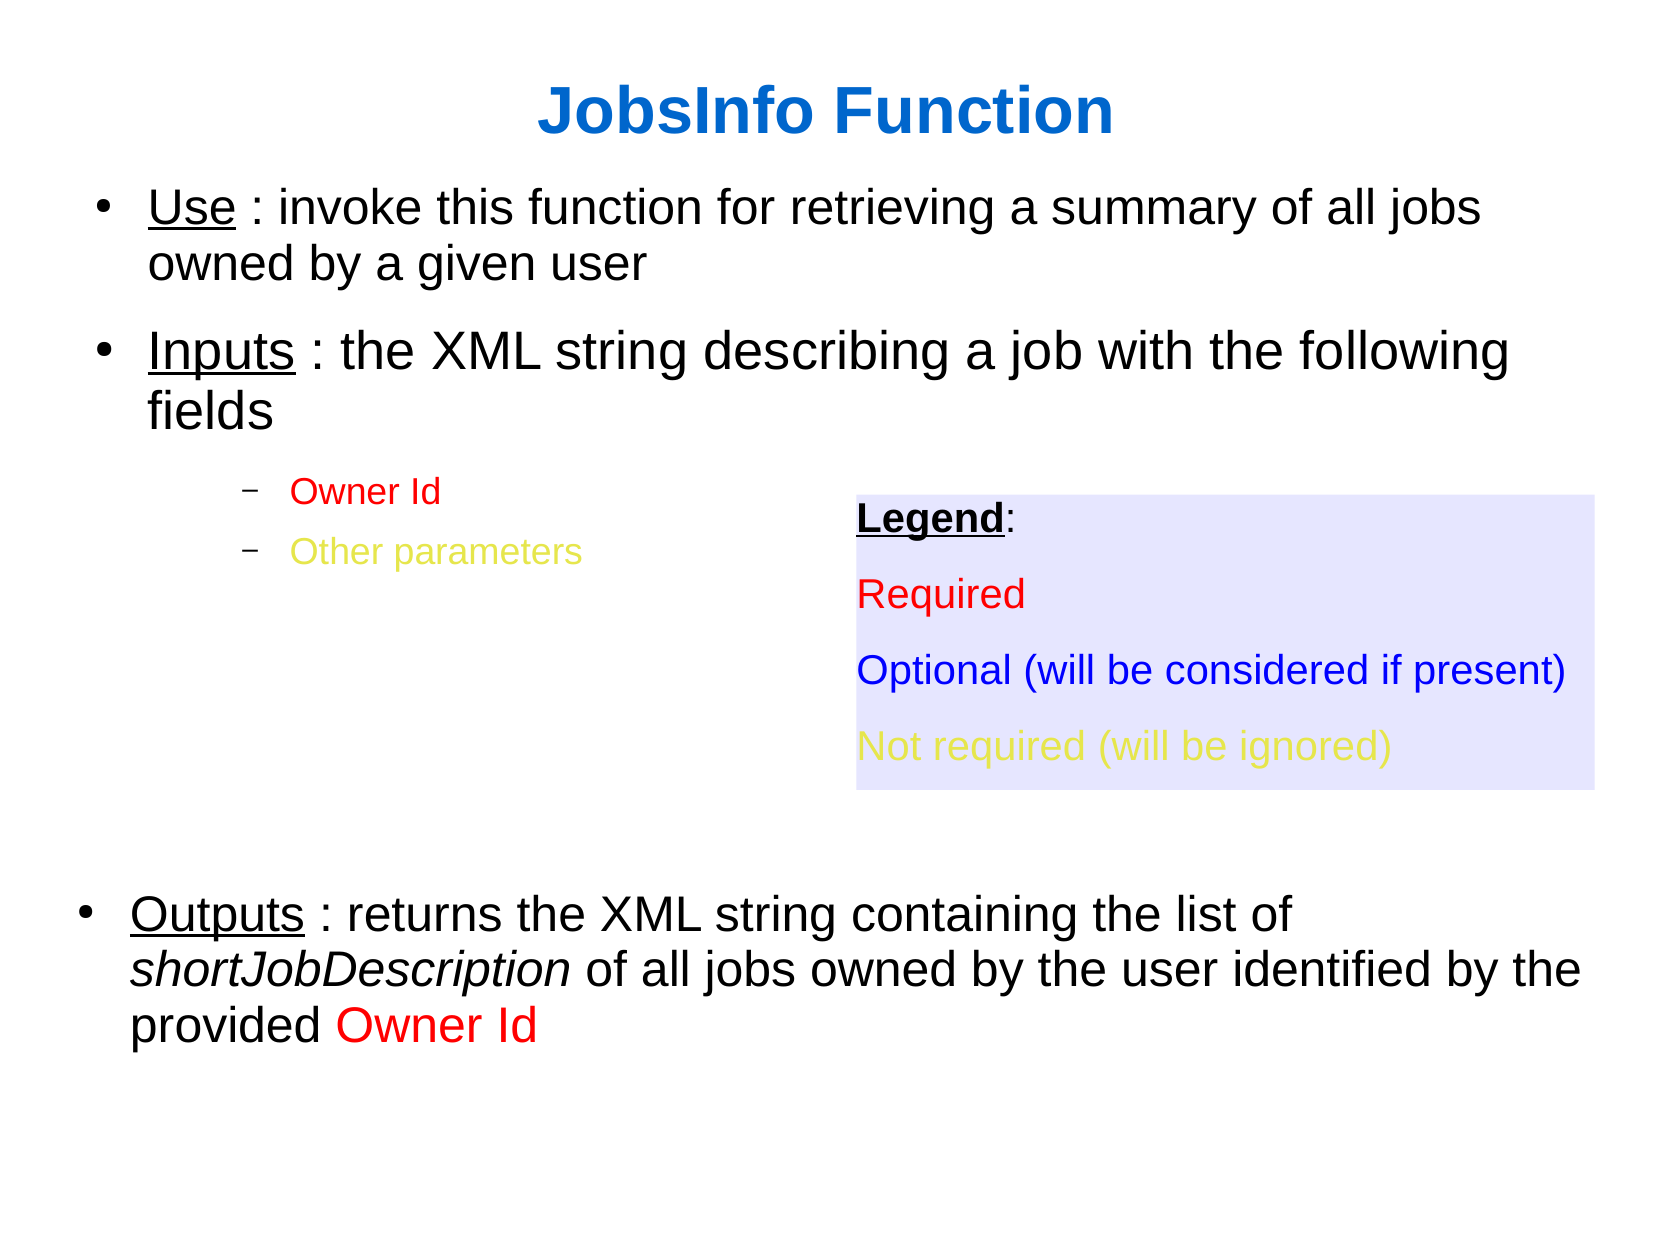

# JobsInfo Function
Use : invoke this function for retrieving a summary of all jobs owned by a given user
Inputs : the XML string describing a job with the following fields
Owner Id
Other parameters
Legend:
Required
Optional (will be considered if present)
Not required (will be ignored)
Outputs : returns the XML string containing the list of shortJobDescription of all jobs owned by the user identified by the provided Owner Id